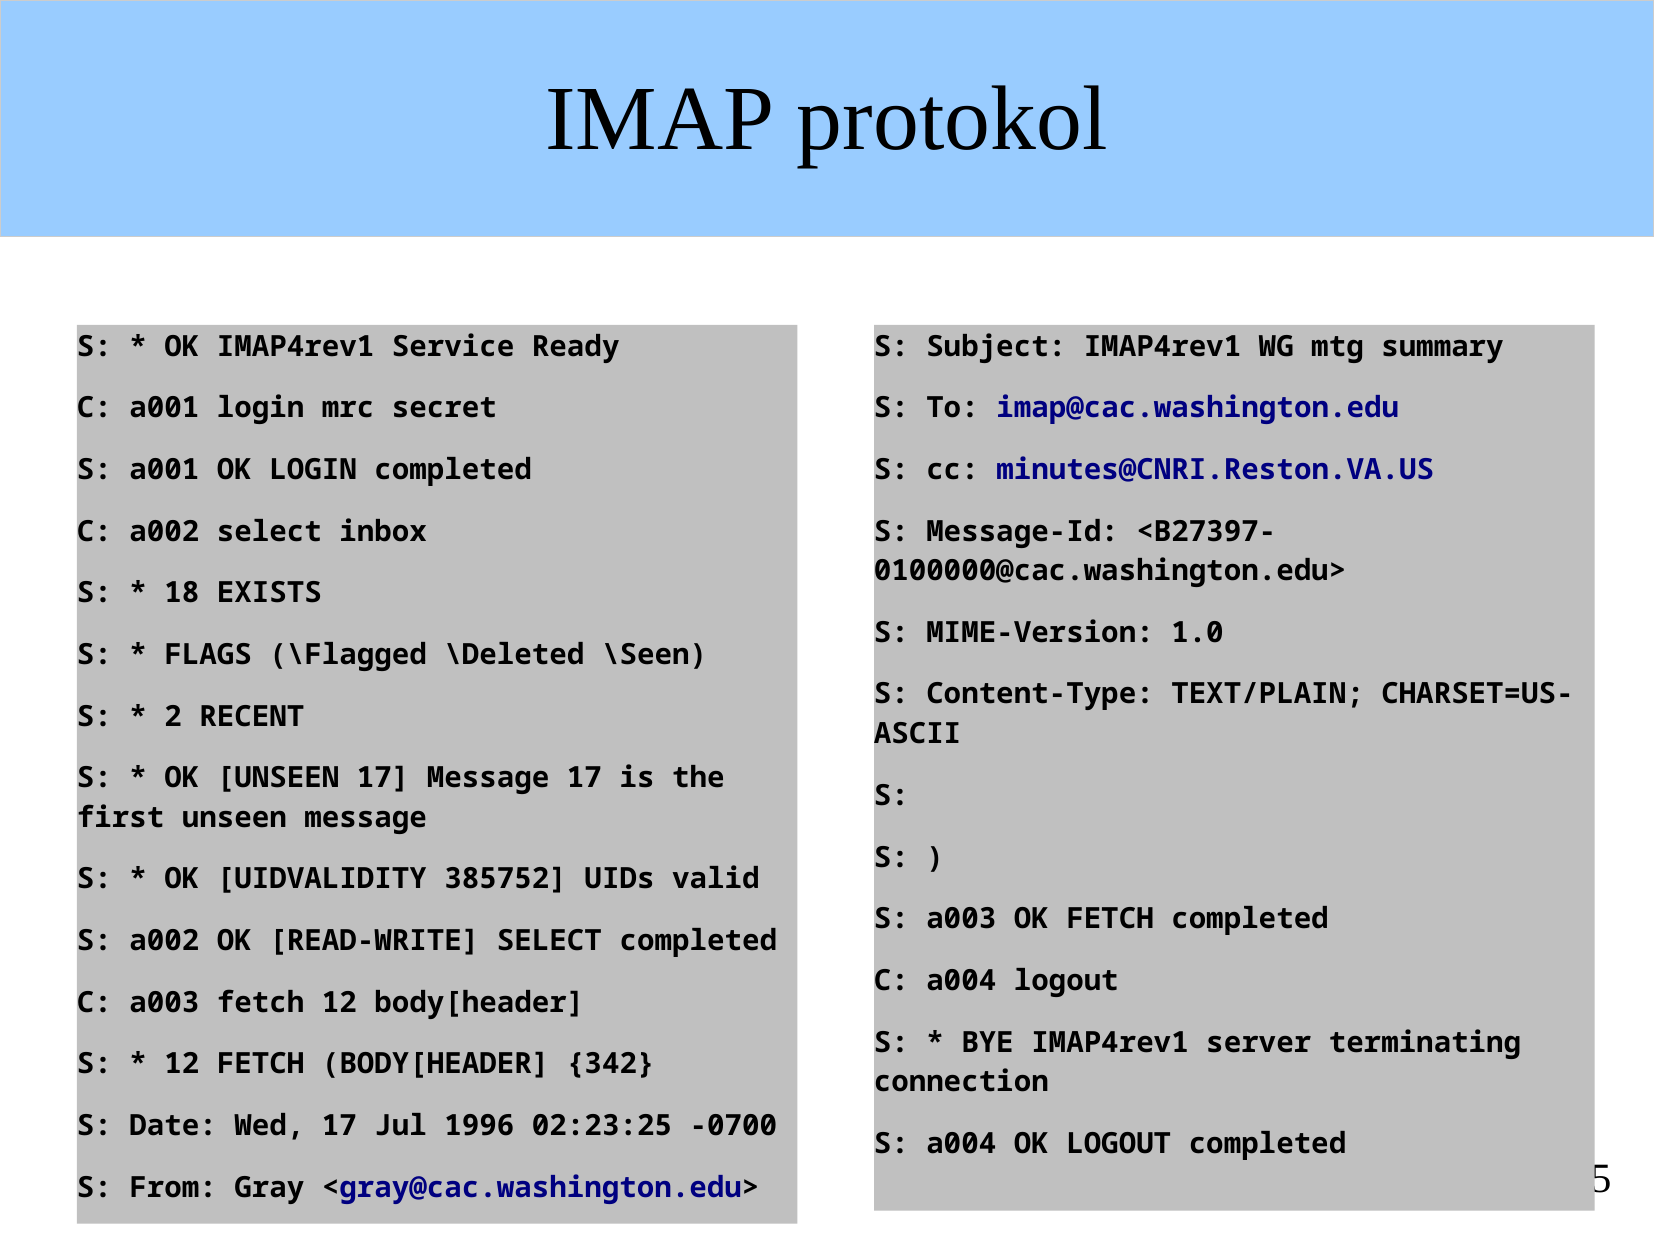

# IMAP protokol
S: * OK IMAP4rev1 Service Ready
C: a001 login mrc secret
S: a001 OK LOGIN completed
C: a002 select inbox
S: * 18 EXISTS
S: * FLAGS (\Flagged \Deleted \Seen)
S: * 2 RECENT
S: * OK [UNSEEN 17] Message 17 is the first unseen message
S: * OK [UIDVALIDITY 385752] UIDs valid
S: a002 OK [READ-WRITE] SELECT completed
C: a003 fetch 12 body[header]
S: * 12 FETCH (BODY[HEADER] {342}
S: Date: Wed, 17 Jul 1996 02:23:25 -0700
S: From: Gray <gray@cac.washington.edu>
S: Subject: IMAP4rev1 WG mtg summary
S: To: imap@cac.washington.edu
S: cc: minutes@CNRI.Reston.VA.US
S: Message-Id: <B27397-0100000@cac.washington.edu>
S: MIME-Version: 1.0
S: Content-Type: TEXT/PLAIN; CHARSET=US-ASCII
S:
S: )
S: a003 OK FETCH completed
C: a004 logout
S: * BYE IMAP4rev1 server terminating connection
S: a004 OK LOGOUT completed